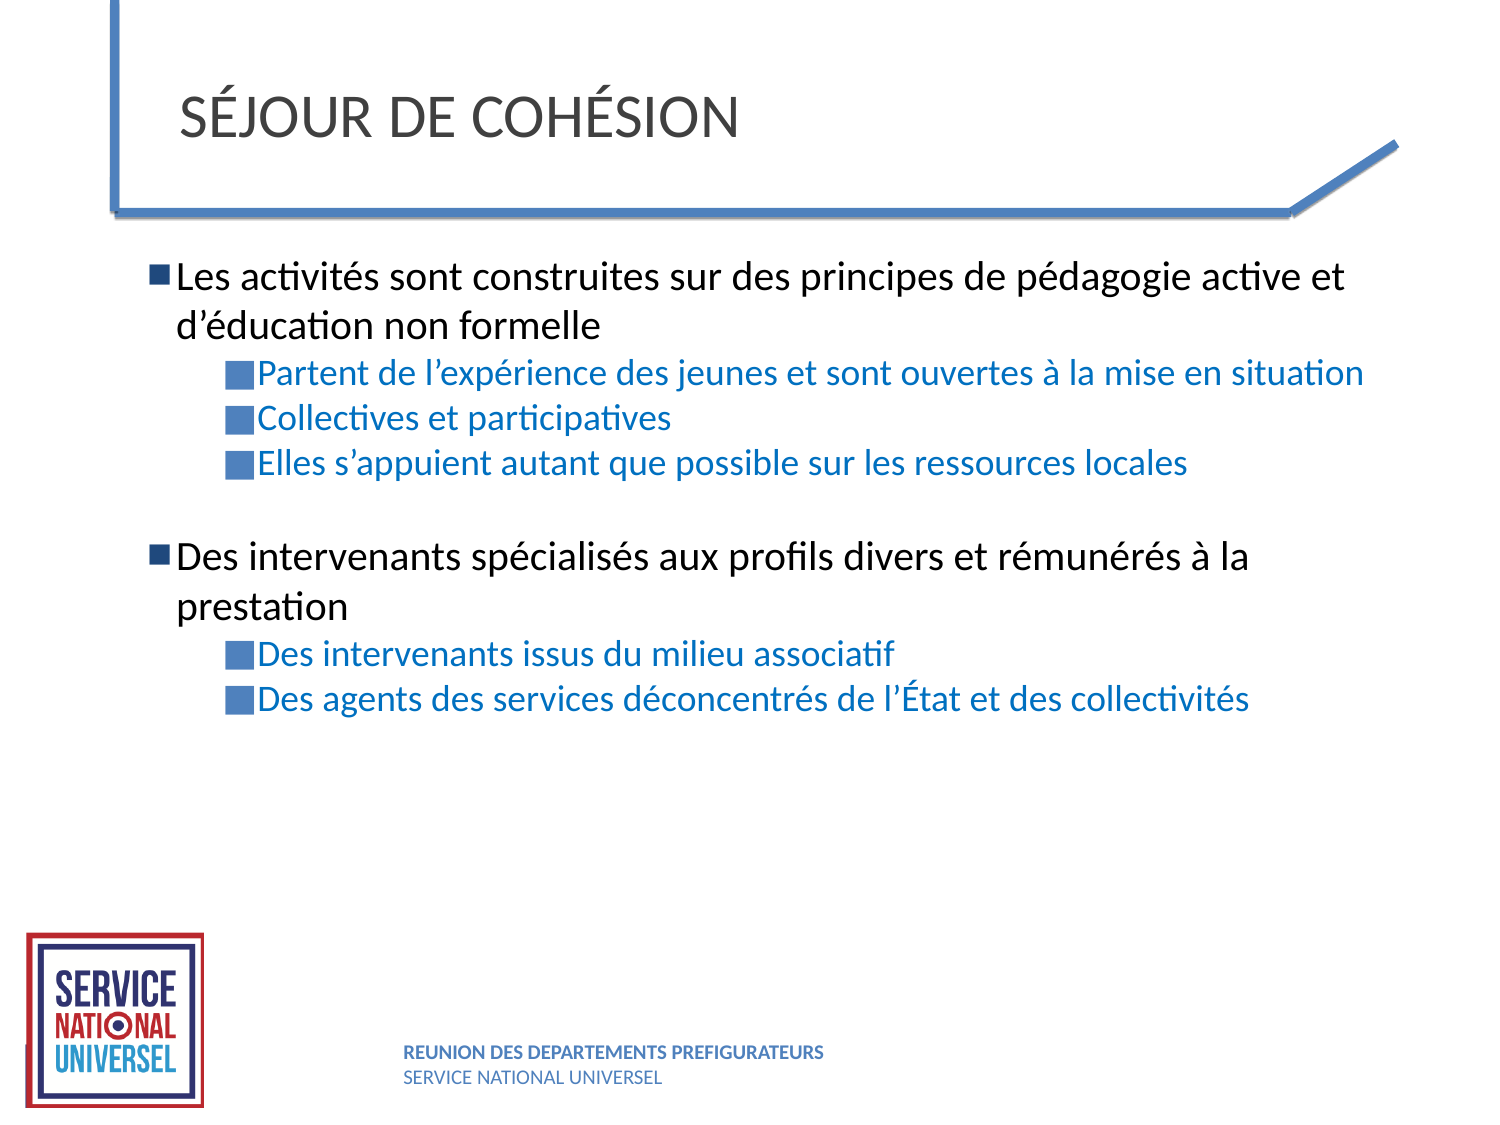

Séjour de cohésion
Les activités sont construites sur des principes de pédagogie active et d’éducation non formelle
Partent de l’expérience des jeunes et sont ouvertes à la mise en situation
Collectives et participatives
Elles s’appuient autant que possible sur les ressources locales
Des intervenants spécialisés aux profils divers et rémunérés à la prestation
Des intervenants issus du milieu associatif
Des agents des services déconcentrés de l’État et des collectivités